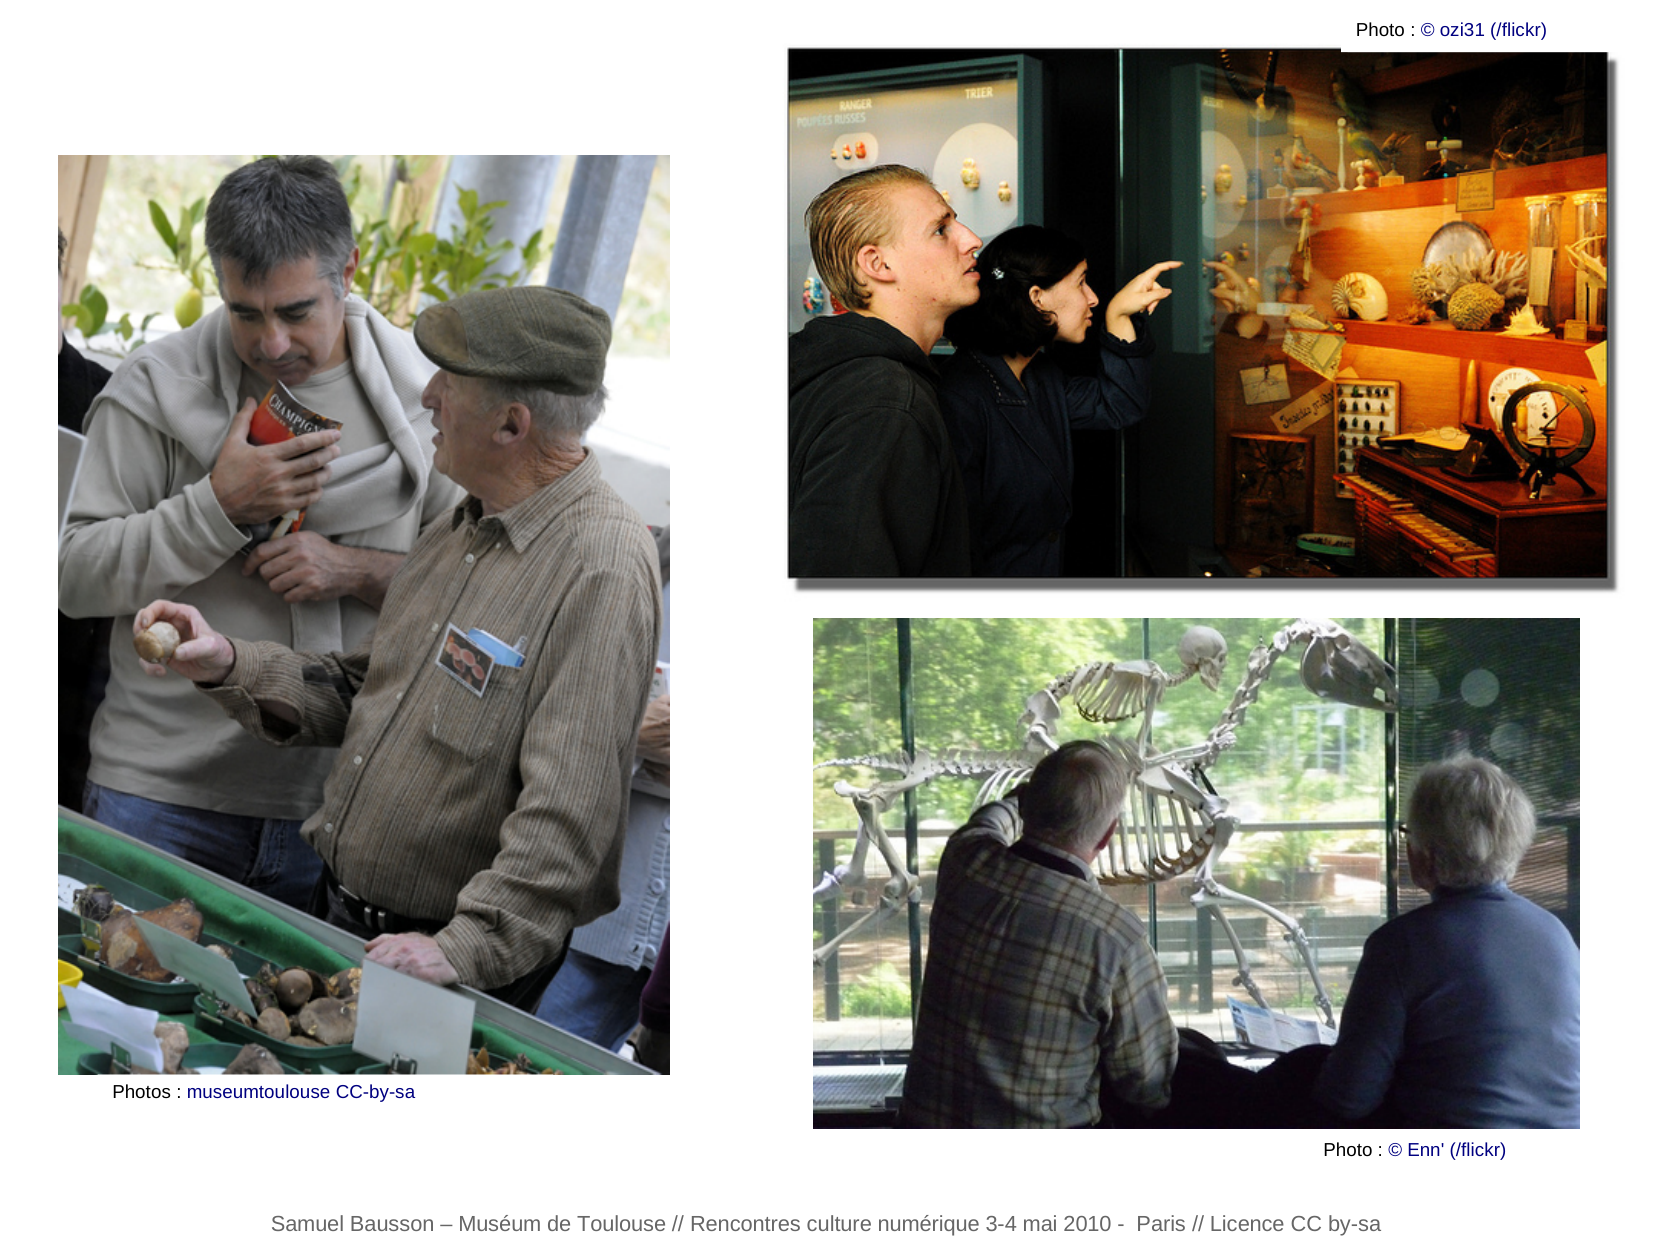

Photo : © ozi31 (/flickr)
Photo : © ozi31 (/flickr)
Photos : museumtoulouse CC-by-sa
Photo : © Enn' (/flickr)